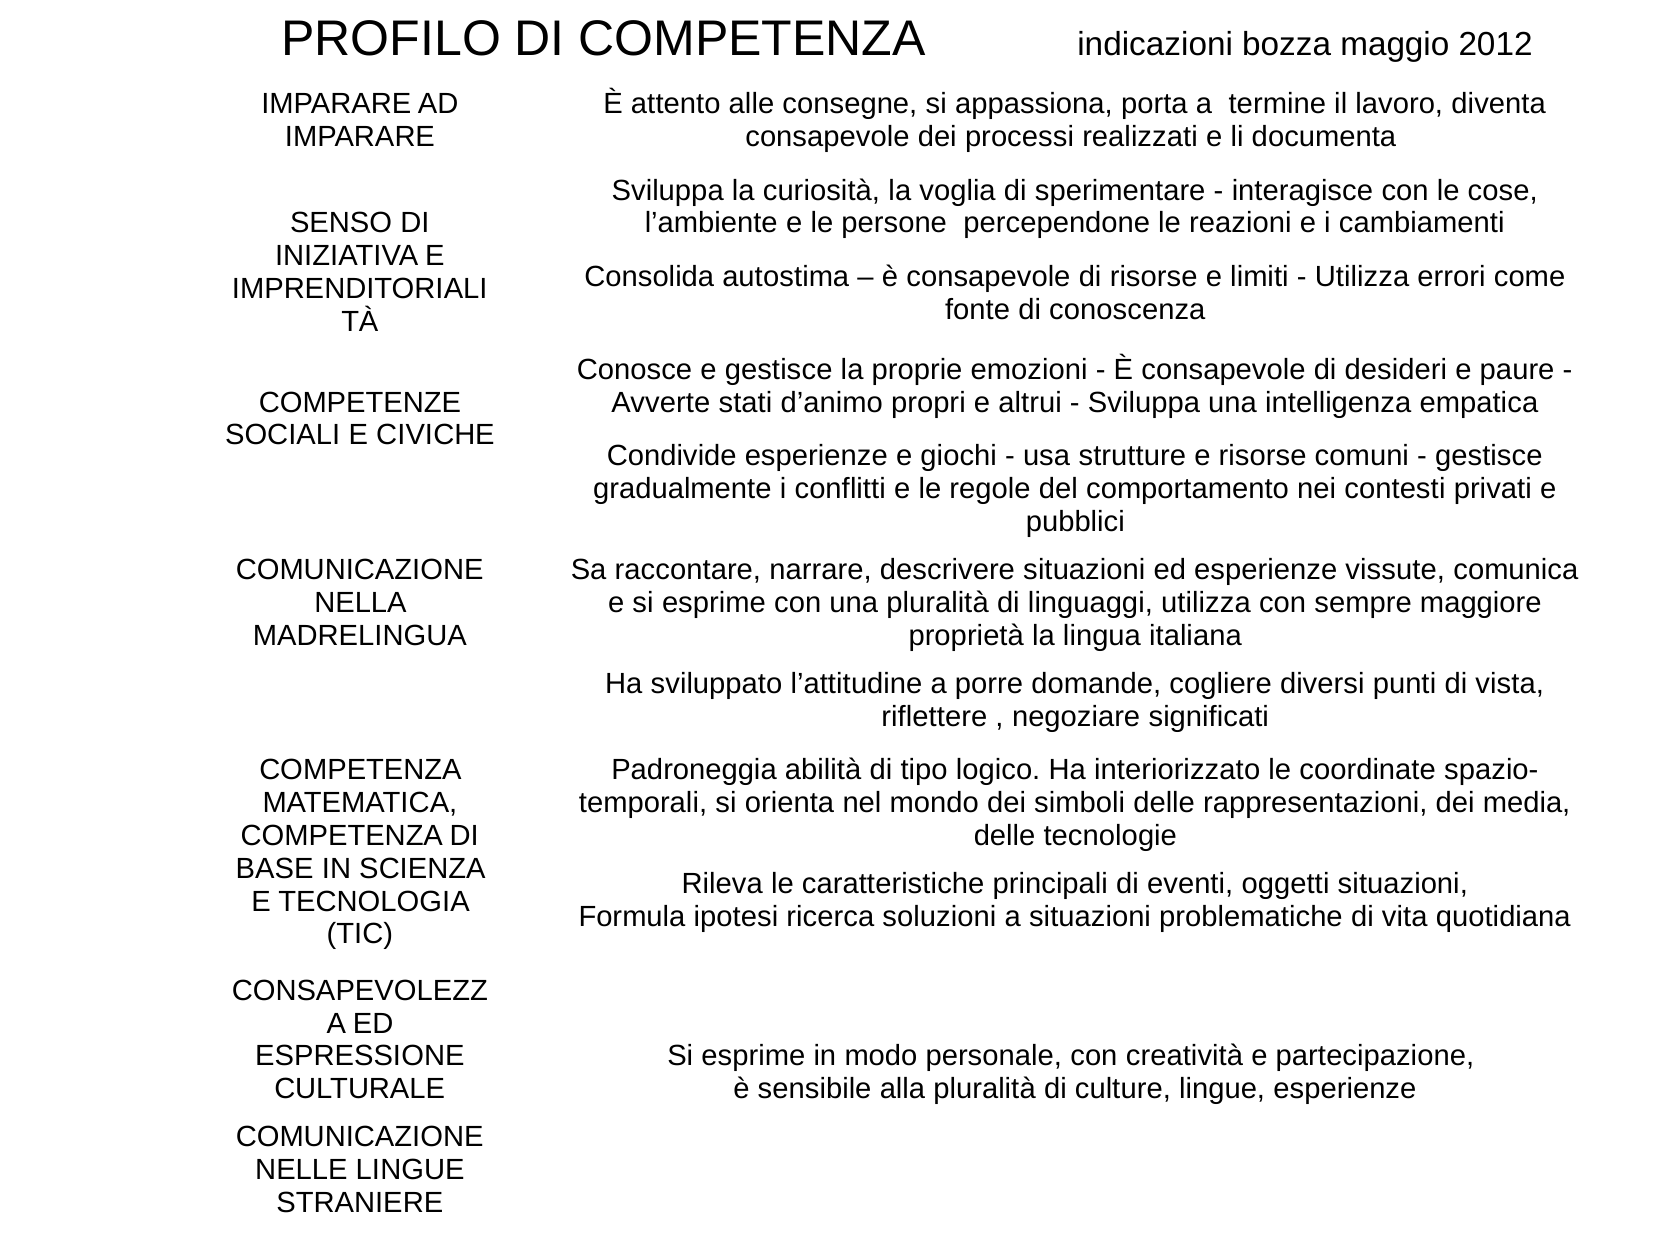

| PROFILO DI COMPETENZA indicazioni bozza maggio 2012 | |
| --- | --- |
| IMPARARE AD IMPARARE | È attento alle consegne, si appassiona, porta a termine il lavoro, diventa consapevole dei processi realizzati e li documenta |
| SENSO DI INIZIATIVA E IMPRENDITORIALITÀ | Sviluppa la curiosità, la voglia di sperimentare - interagisce con le cose, l’ambiente e le persone percependone le reazioni e i cambiamenti |
| | Consolida autostima – è consapevole di risorse e limiti - Utilizza errori come fonte di conoscenza |
| COMPETENZE SOCIALI E CIVICHE | Conosce e gestisce la proprie emozioni - È consapevole di desideri e paure - Avverte stati d’animo propri e altrui - Sviluppa una intelligenza empatica |
| | Condivide esperienze e giochi - usa strutture e risorse comuni - gestisce gradualmente i conflitti e le regole del comportamento nei contesti privati e pubblici |
| COMUNICAZIONE NELLA MADRELINGUA | Sa raccontare, narrare, descrivere situazioni ed esperienze vissute, comunica e si esprime con una pluralità di linguaggi, utilizza con sempre maggiore proprietà la lingua italiana |
| | Ha sviluppato l’attitudine a porre domande, cogliere diversi punti di vista, riflettere , negoziare significati |
| COMPETENZA MATEMATICA, COMPETENZA DI BASE IN SCIENZA E TECNOLOGIA (TIC) | Padroneggia abilità di tipo logico. Ha interiorizzato le coordinate spazio-temporali, si orienta nel mondo dei simboli delle rappresentazioni, dei media, delle tecnologie |
| | Rileva le caratteristiche principali di eventi, oggetti situazioni, Formula ipotesi ricerca soluzioni a situazioni problematiche di vita quotidiana |
| CONSAPEVOLEZZA ED ESPRESSIONE CULTURALE | Si esprime in modo personale, con creatività e partecipazione, è sensibile alla pluralità di culture, lingue, esperienze |
| COMUNICAZIONE NELLE LINGUE STRANIERE | |